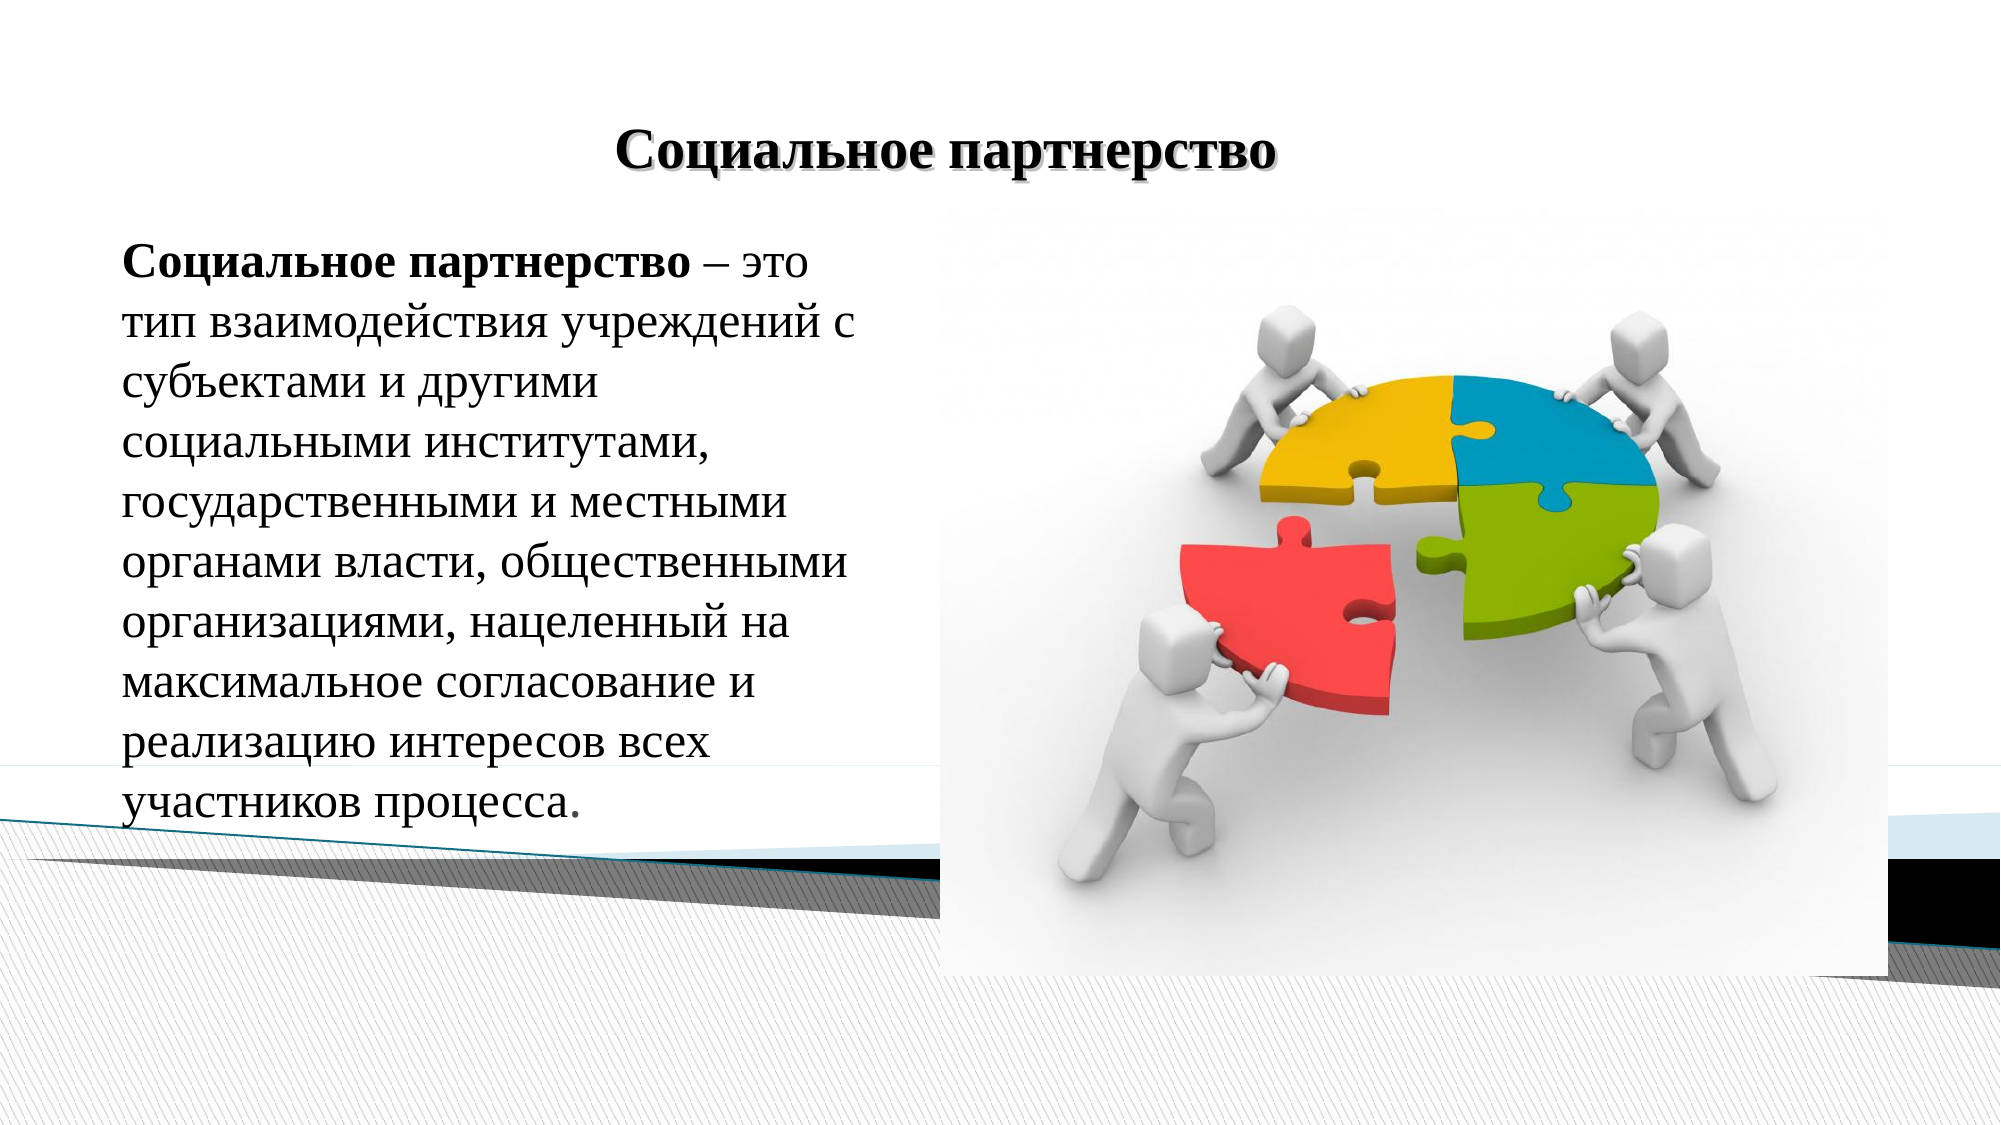

# Социальное партнерство
Социальное партнерство – это тип взаимодействия учреждений с субъектами и другими социальными институтами, государственными и местными органами власти, общественными организациями, нацеленный на максимальное согласование и реализацию интересов всех участников процесса.